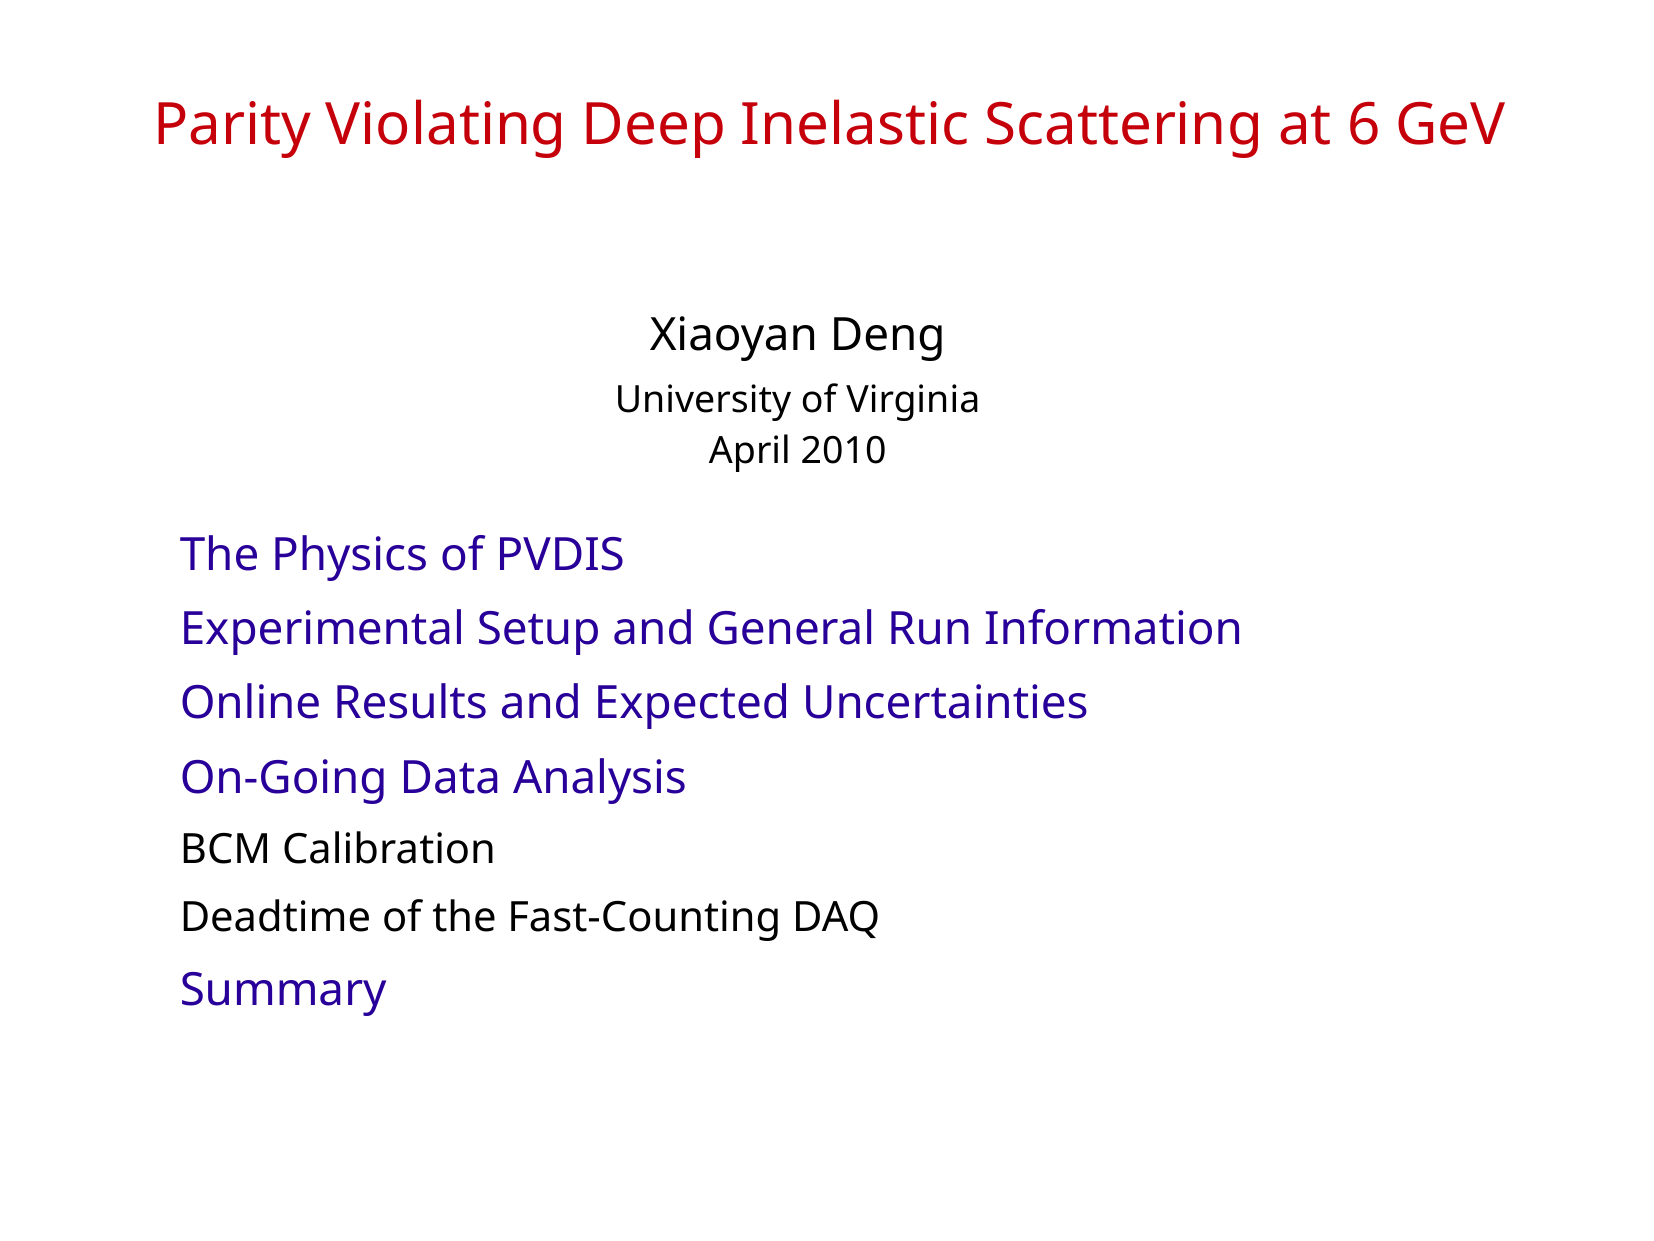

Parity Violating Deep Inelastic Scattering at 6 GeV
Xiaoyan Deng
University of Virginia
April 2010
The Physics of PVDIS
Experimental Setup and General Run Information
Online Results and Expected Uncertainties
On-Going Data Analysis
BCM Calibration
Deadtime of the Fast-Counting DAQ
Summary